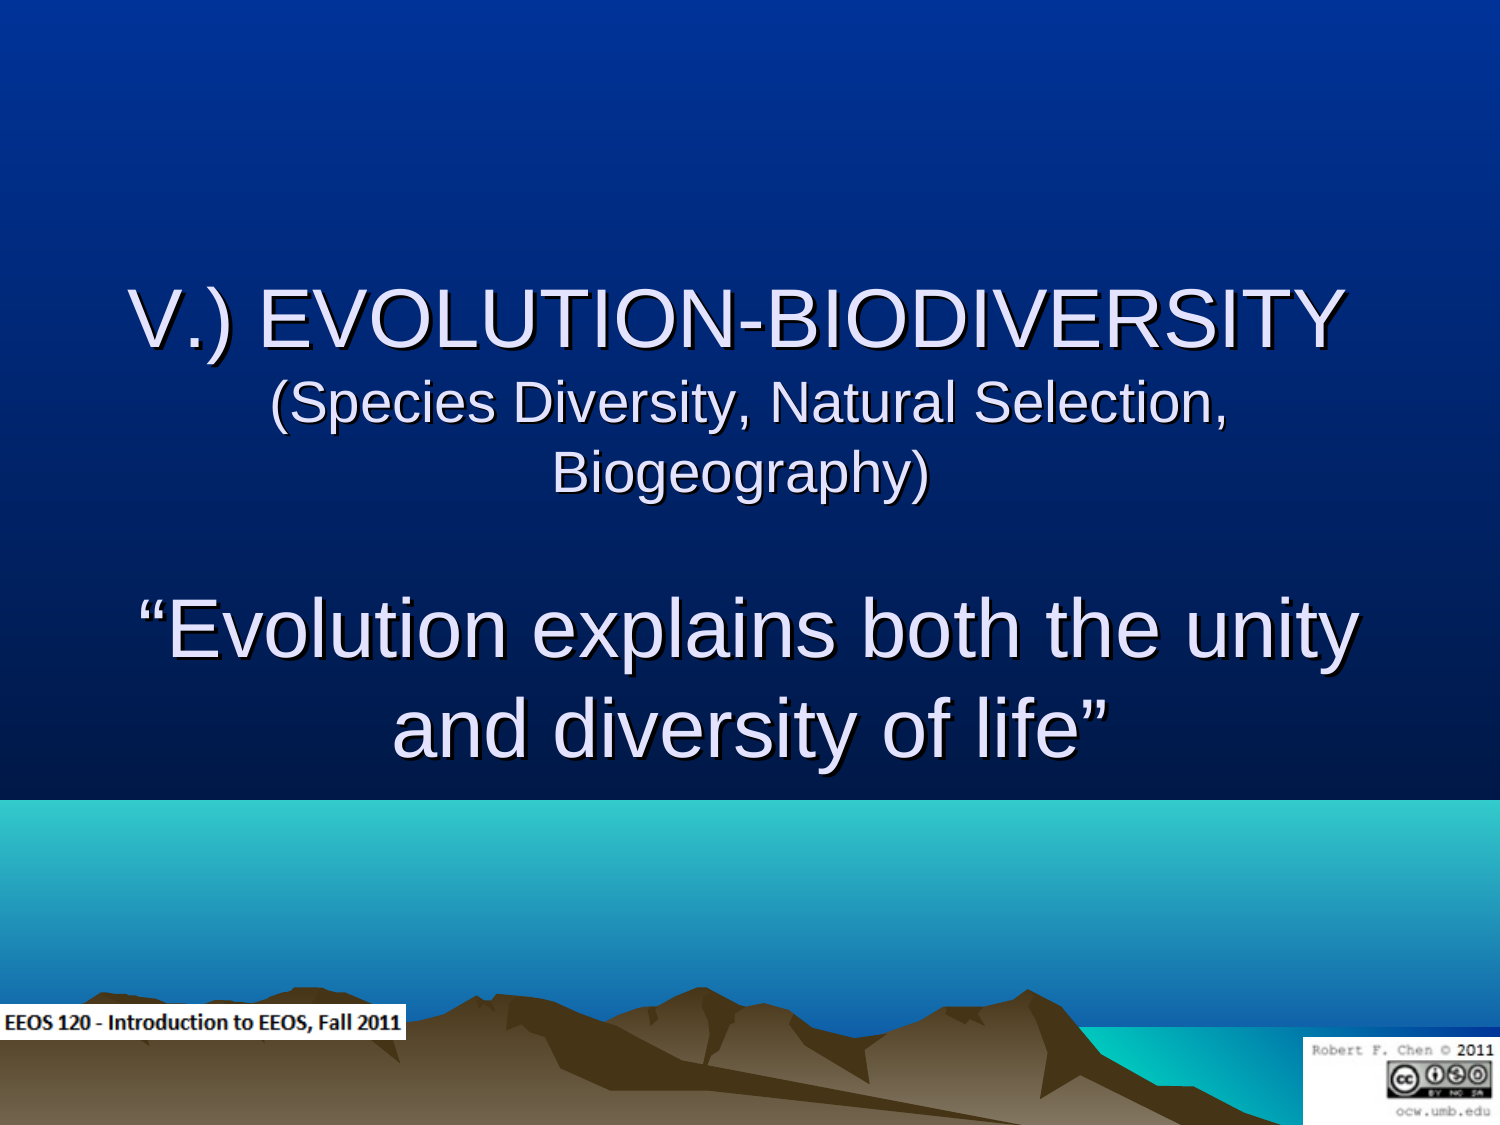

# V.) EVOLUTION-BIODIVERSITY (Species Diversity, Natural Selection, Biogeography) “Evolution explains both the unity and diversity of life”